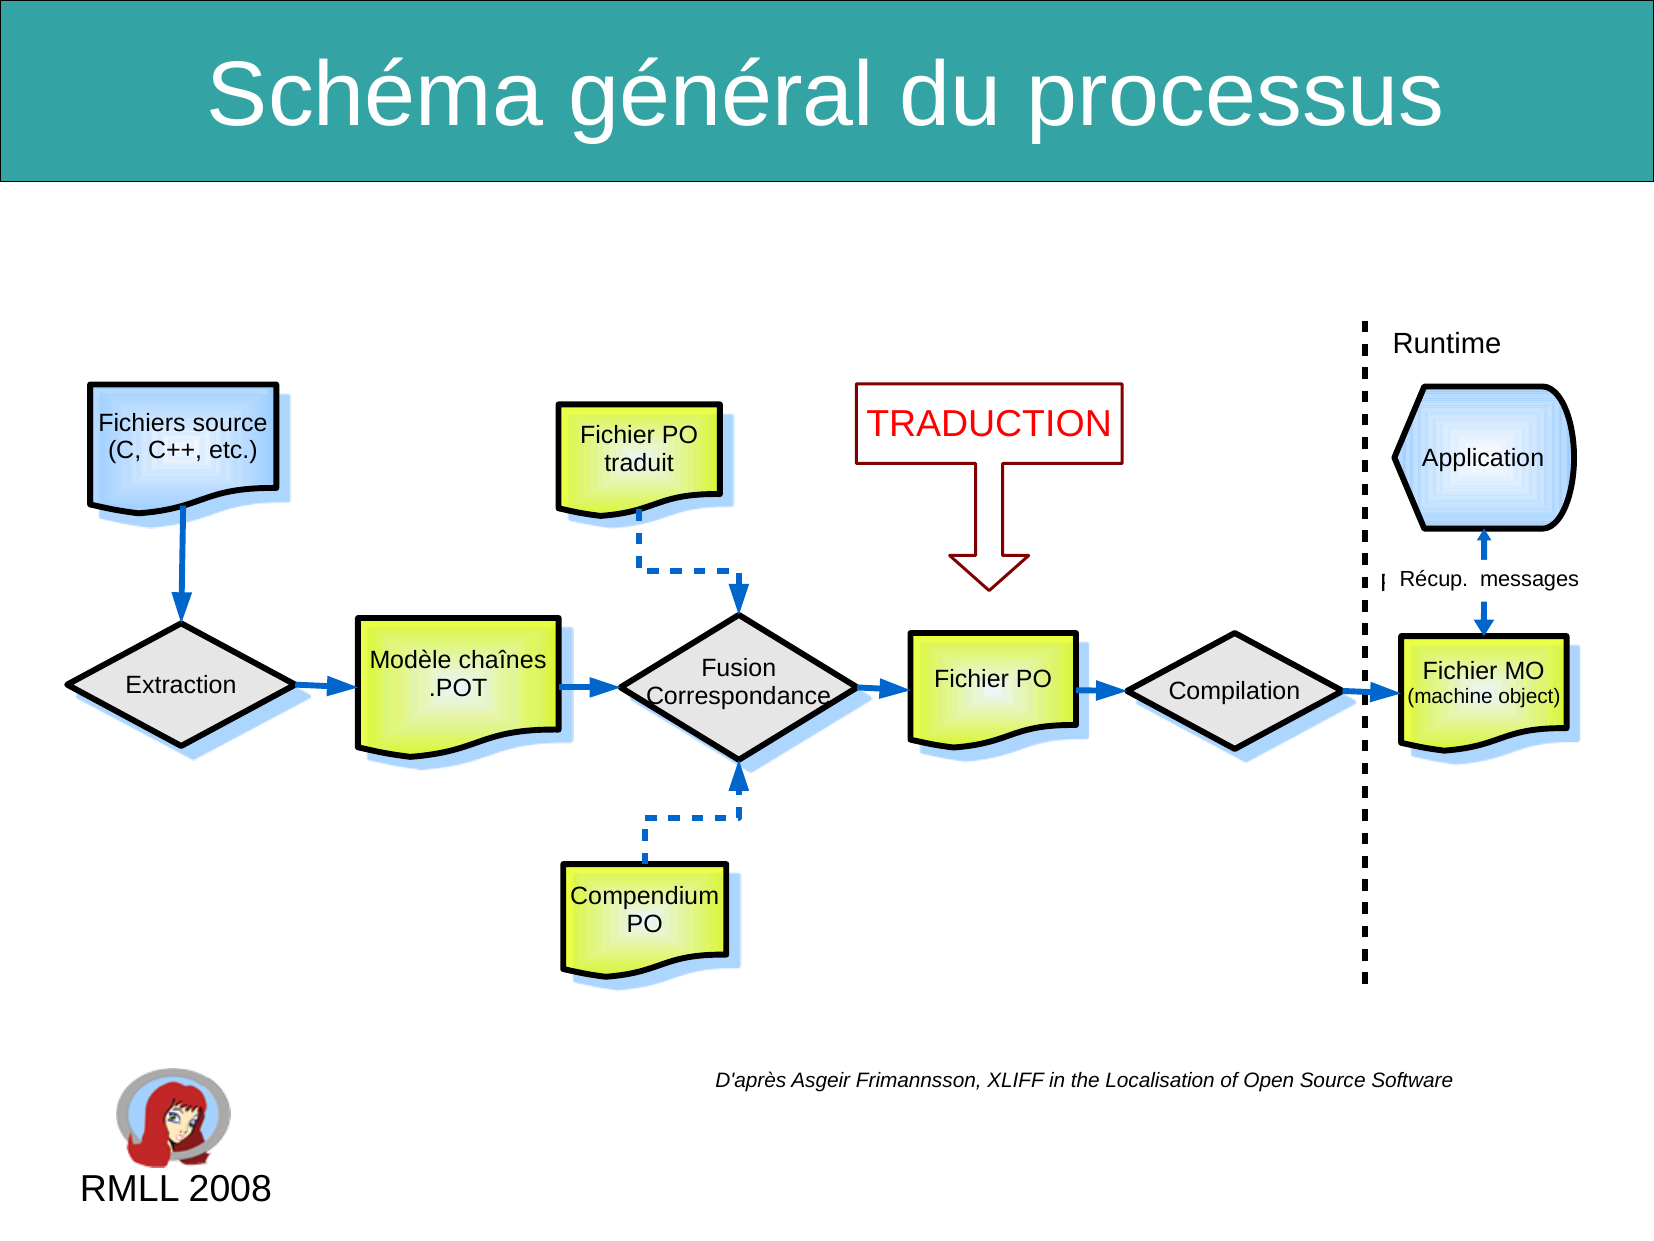

# Schéma général du processus
Runtime
Fichiers source
(C, C++, etc.)
Application
Fichier PO
traduit
Récup. messages
Fusion
Correspondance
Modèle chaînes
.POT
Extraction
Fichier PO
Compilation
Fichier MO
(machine object)
Compendium
PO
D'après Asgeir Frimannsson, XLIFF in the Localisation of Open Source Software
TRADUCTION